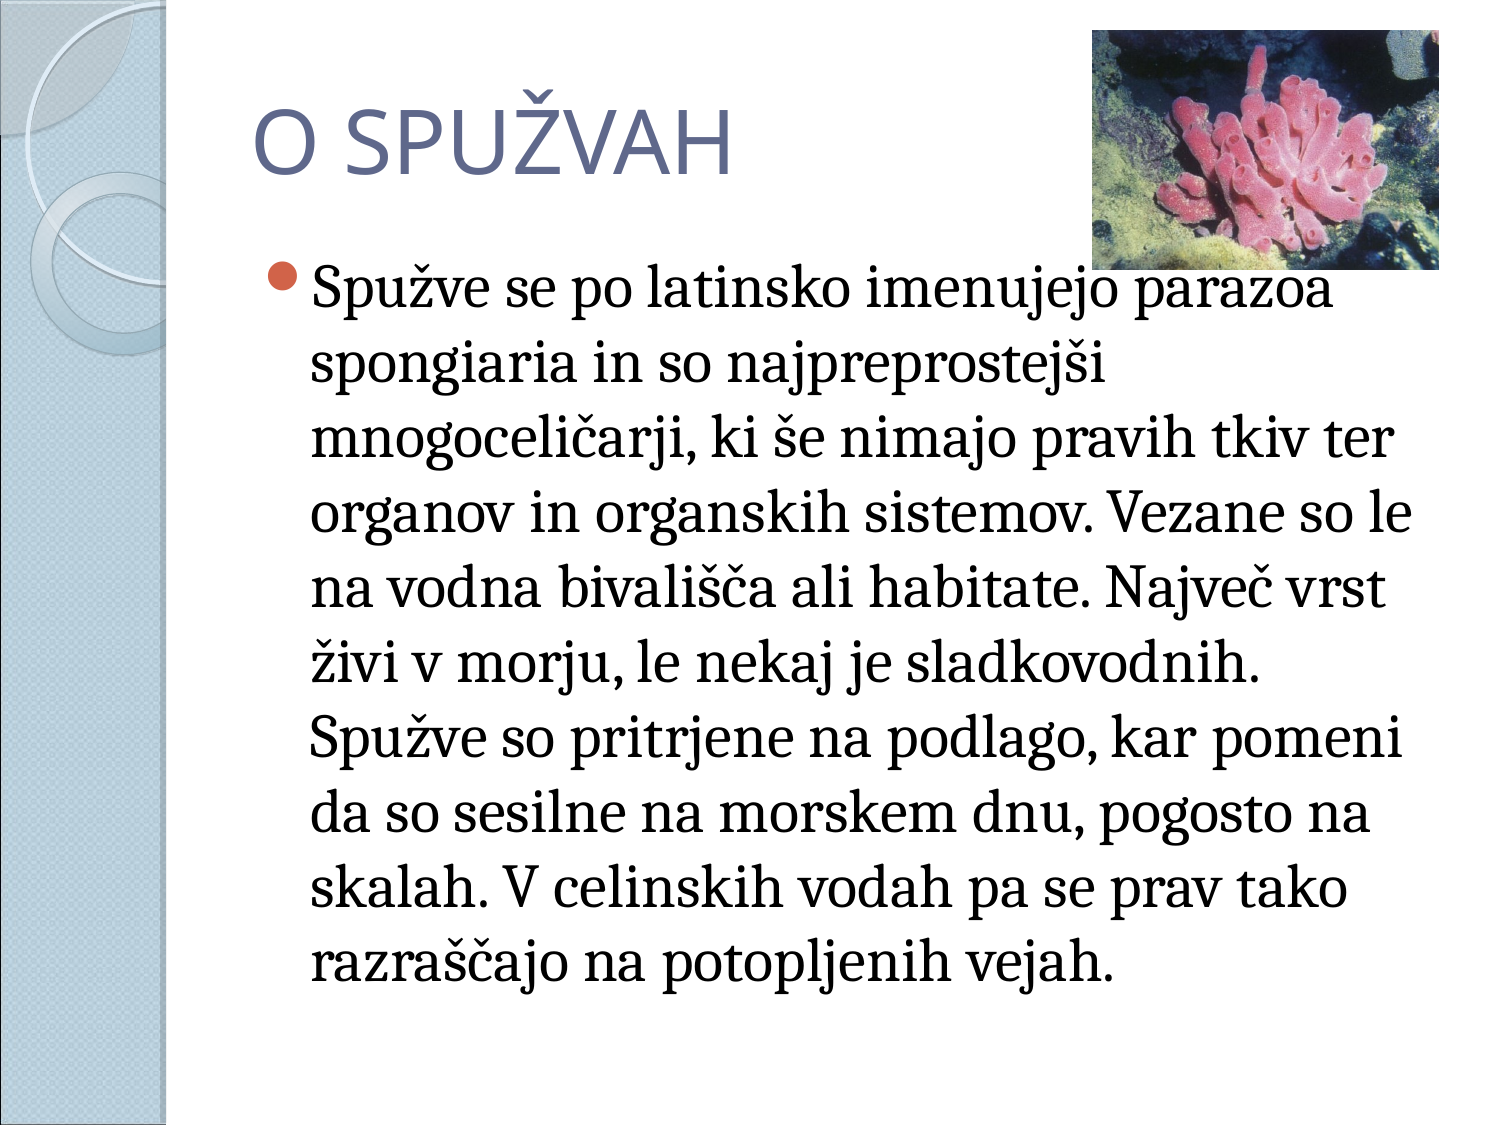

# O SPUŽVAH
Spužve se po latinsko imenujejo parazoa spongiaria in so najpreprostejši mnogoceličarji, ki še nimajo pravih tkiv ter organov in organskih sistemov. Vezane so le na vodna bivališča ali habitate. Največ vrst živi v morju, le nekaj je sladkovodnih. Spužve so pritrjene na podlago, kar pomeni da so sesilne na morskem dnu, pogosto na skalah. V celinskih vodah pa se prav tako razraščajo na potopljenih vejah.